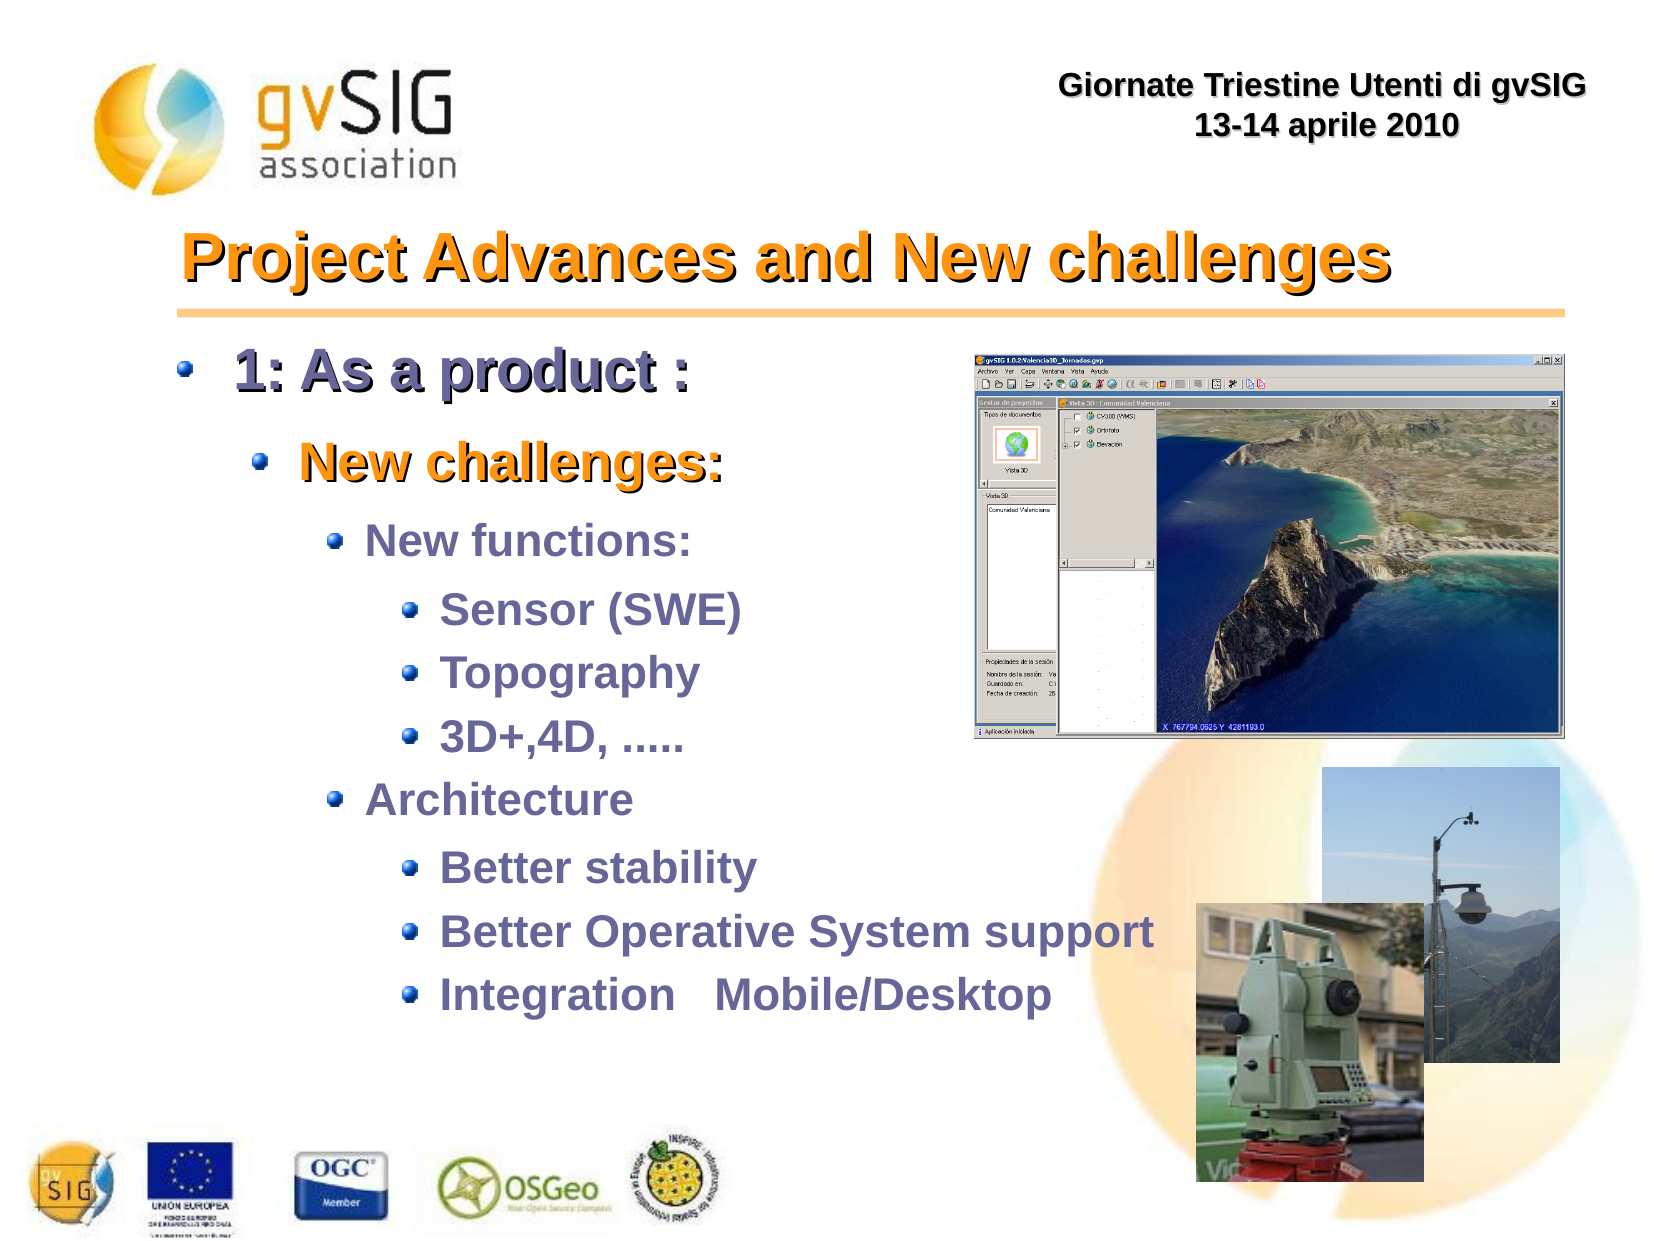

Project Advances and New challenges
# 1: As a product :
New challenges:
New functions:
Sensor (SWE)
Topography
3D+,4D, .....
Architecture
Better stability
Better Operative System support
Integration Mobile/Desktop